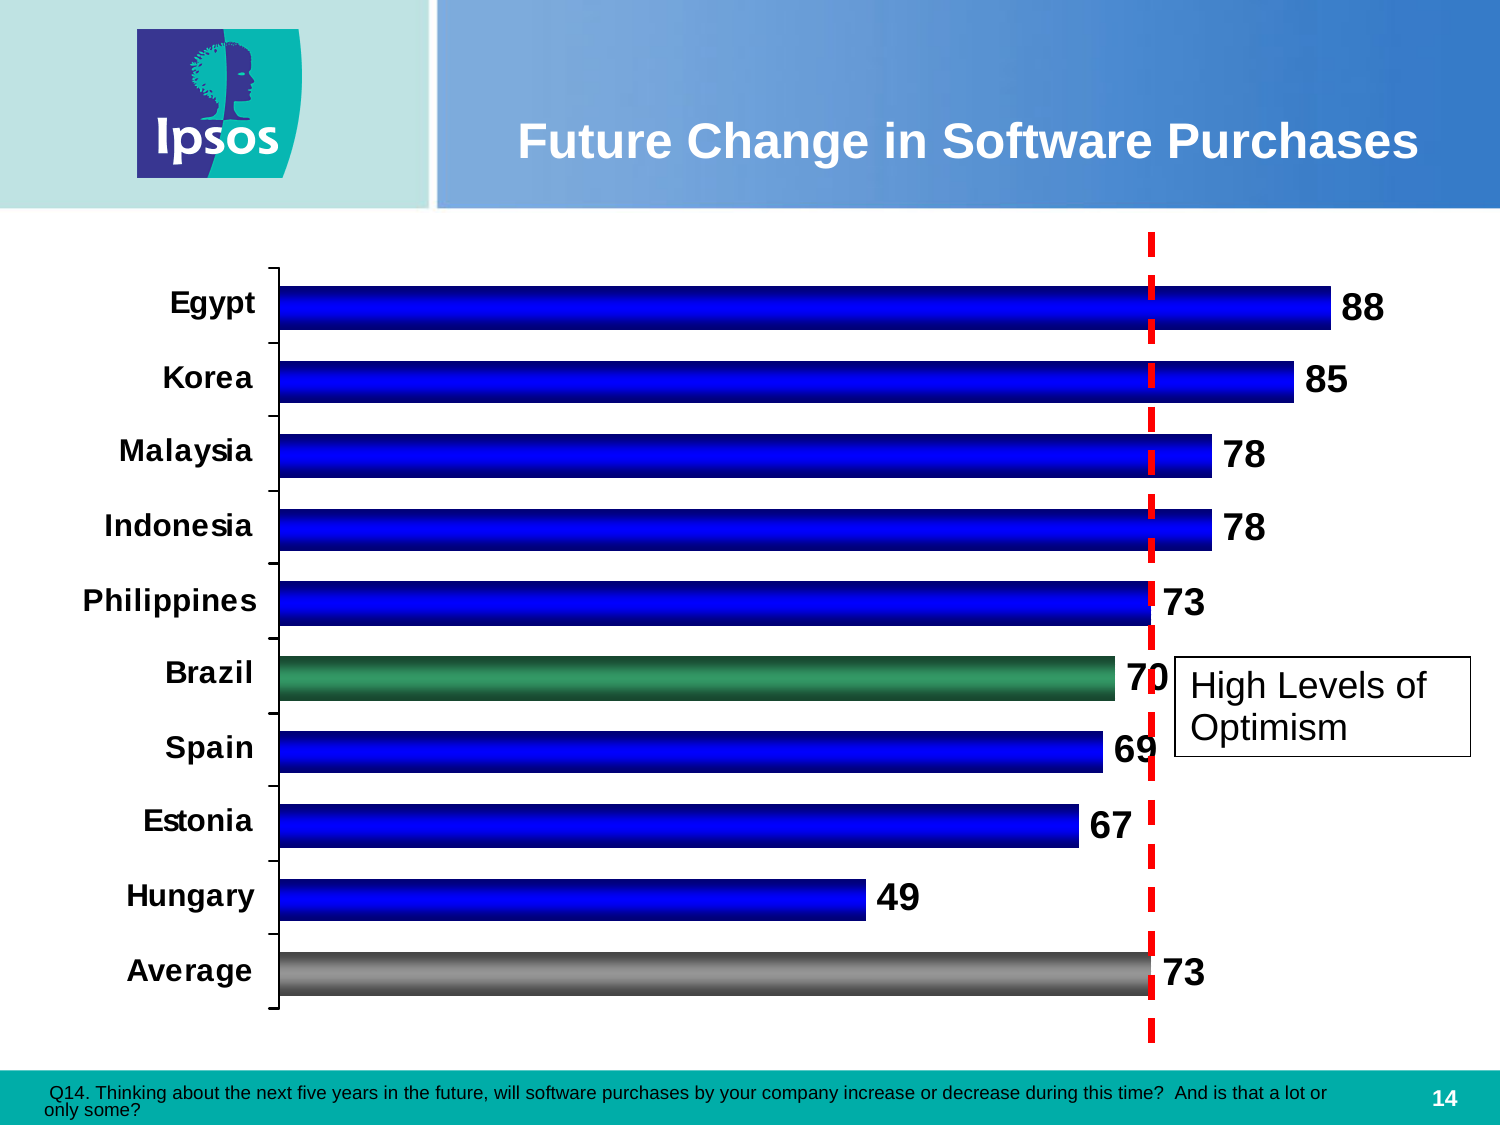

# Future Change in Software Purchases
High Levels of Optimism
 Q14. Thinking about the next five years in the future, will software purchases by your company increase or decrease during this time? And is that a lot or only some?